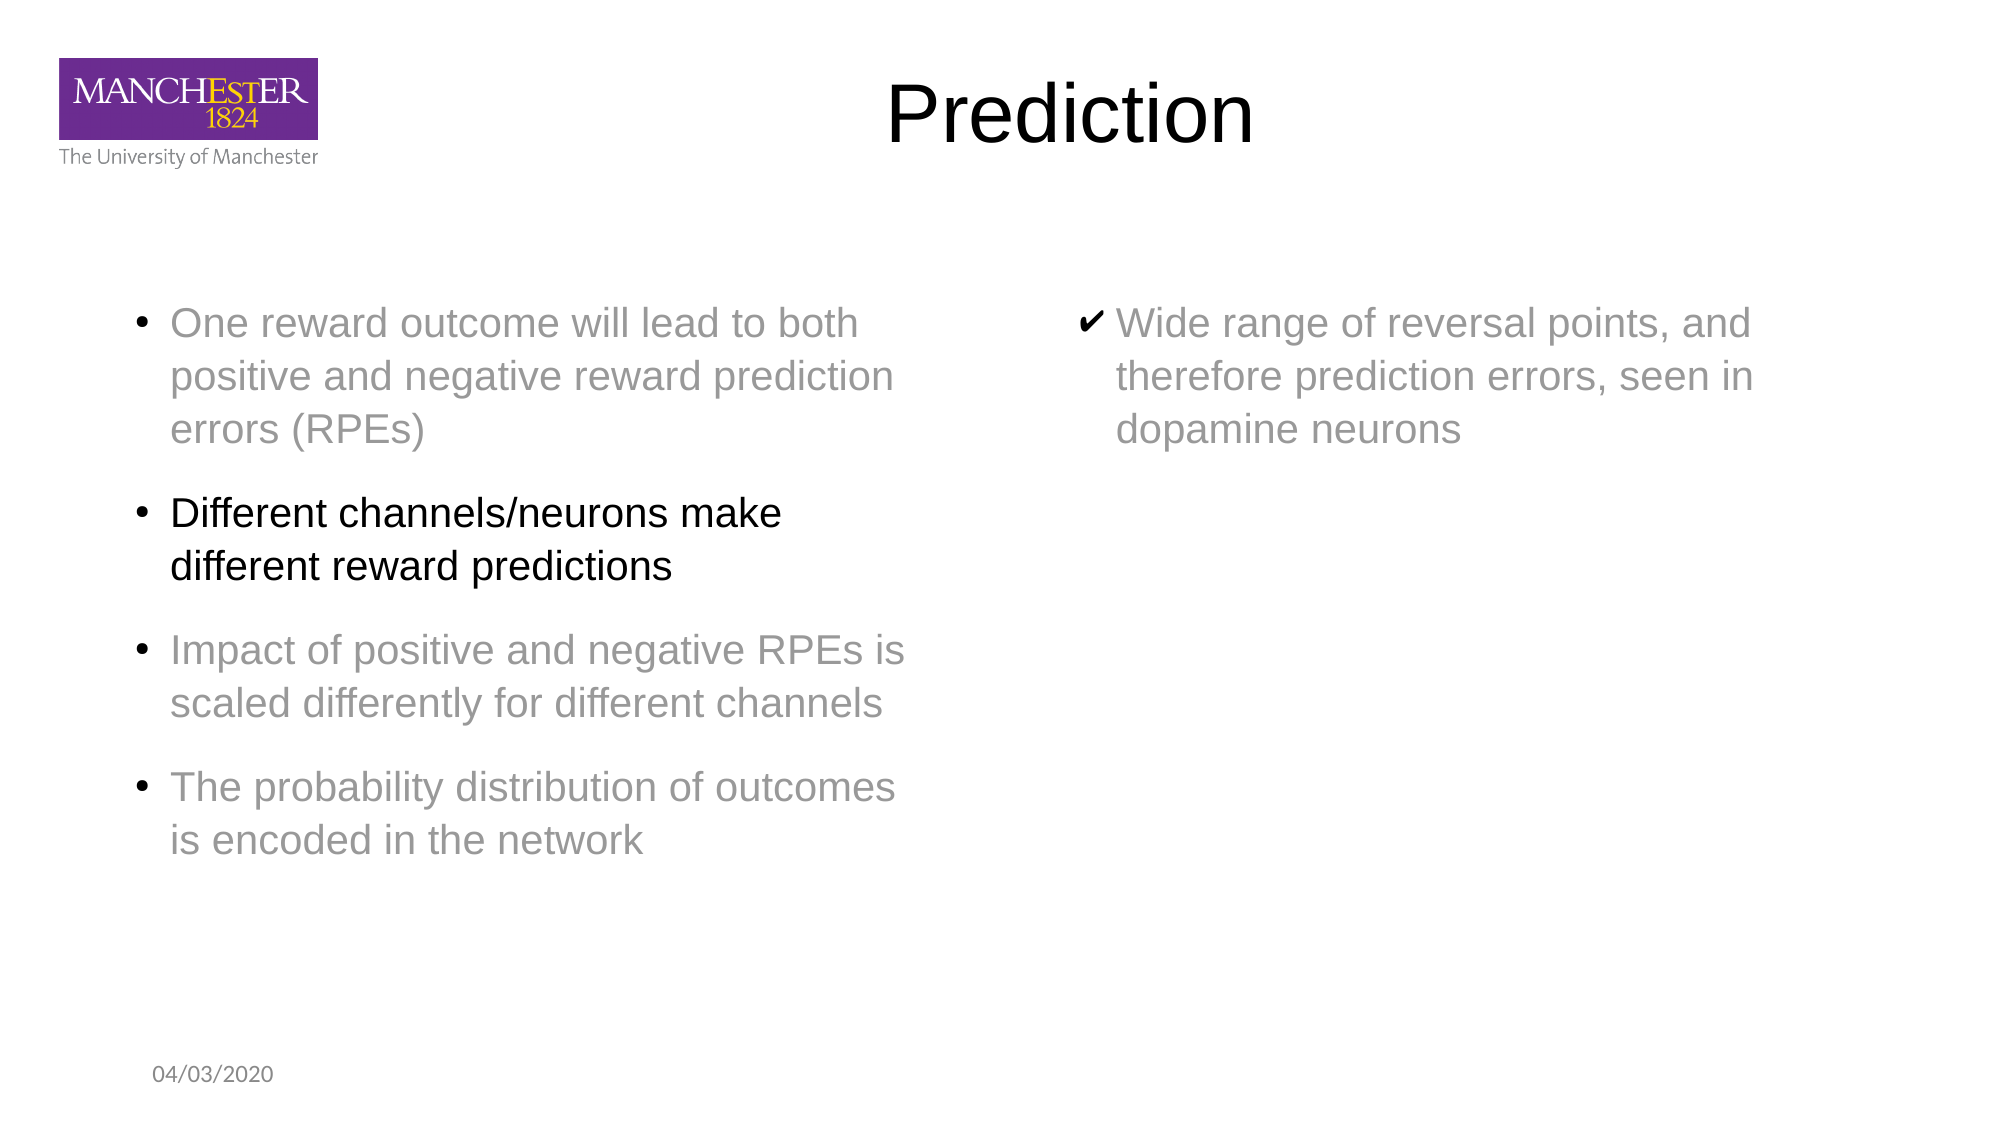

# Prediction
One reward outcome will lead to both positive and negative reward prediction errors (RPEs)
Different channels/neurons make different reward predictions
Impact of positive and negative RPEs is scaled differently for different channels
The probability distribution of outcomes is encoded in the network
Wide range of reversal points, and therefore prediction errors, seen in dopamine neurons
04/03/2020